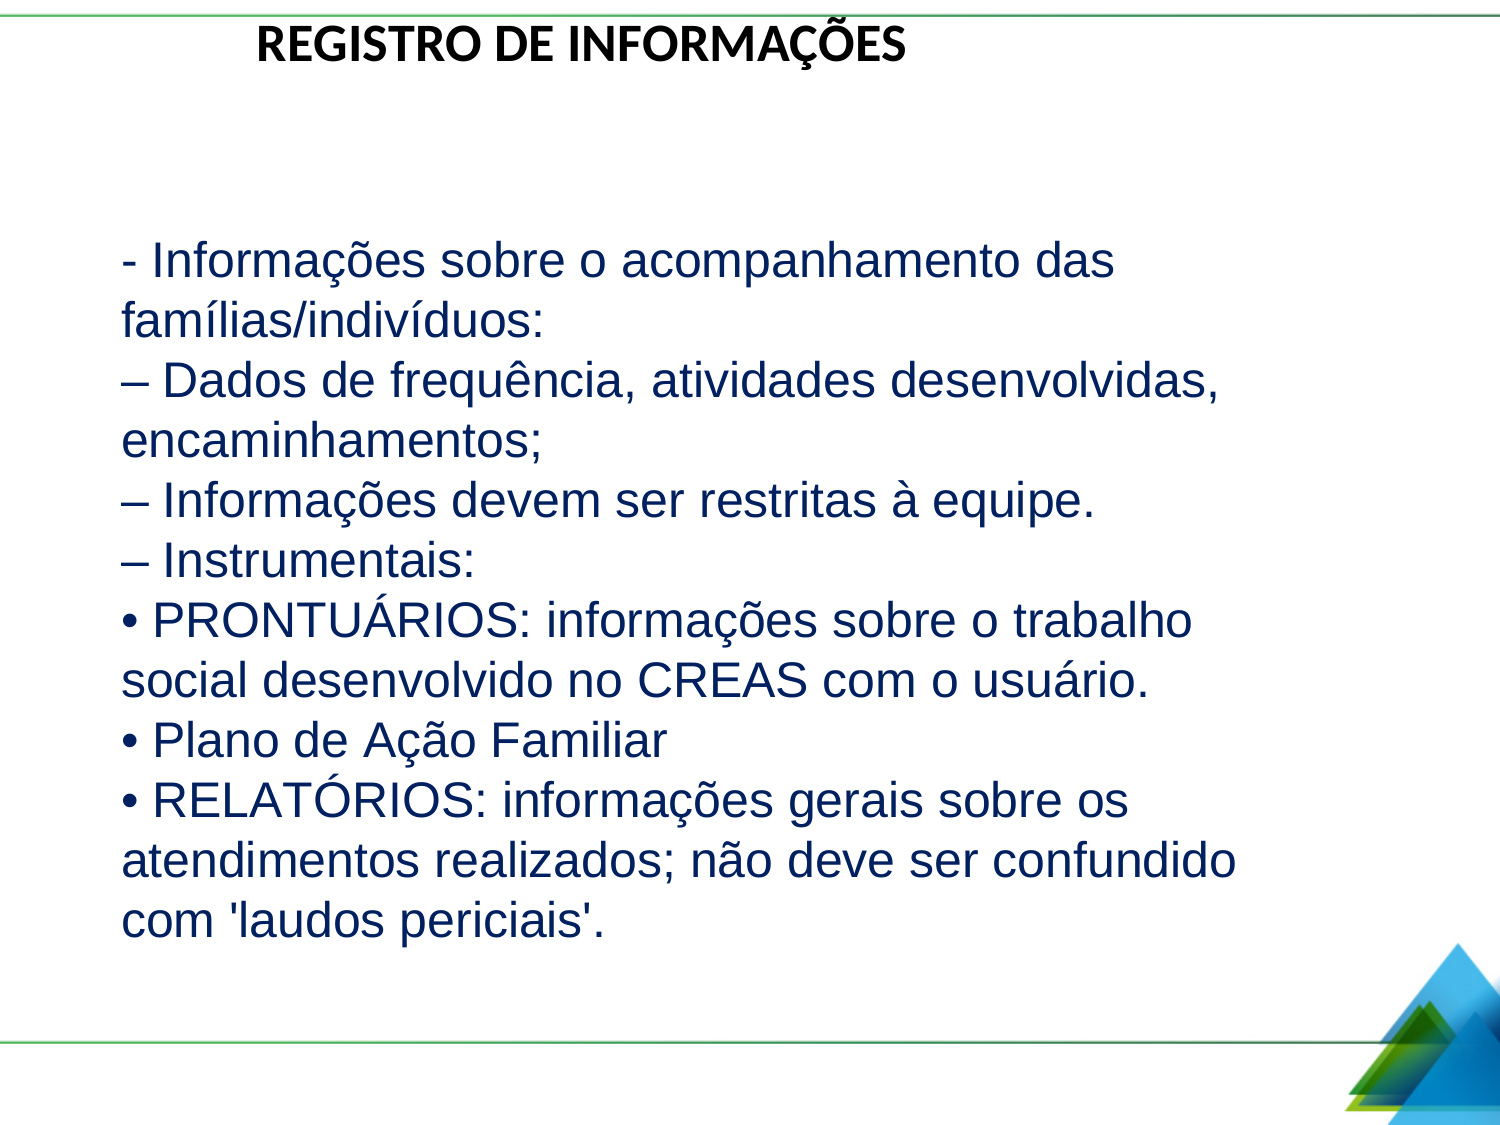

REGISTRO DE INFORMAÇÕES
#
- Informações sobre o acompanhamento das
famílias/indivíduos:
– Dados de frequência, atividades desenvolvidas,
encaminhamentos;
– Informações devem ser restritas à equipe.
– Instrumentais:
• PRONTUÁRIOS: informações sobre o trabalho
social desenvolvido no CREAS com o usuário.
• Plano de Ação Familiar
• RELATÓRIOS: informações gerais sobre os
atendimentos realizados; não deve ser confundido
com 'laudos periciais'.